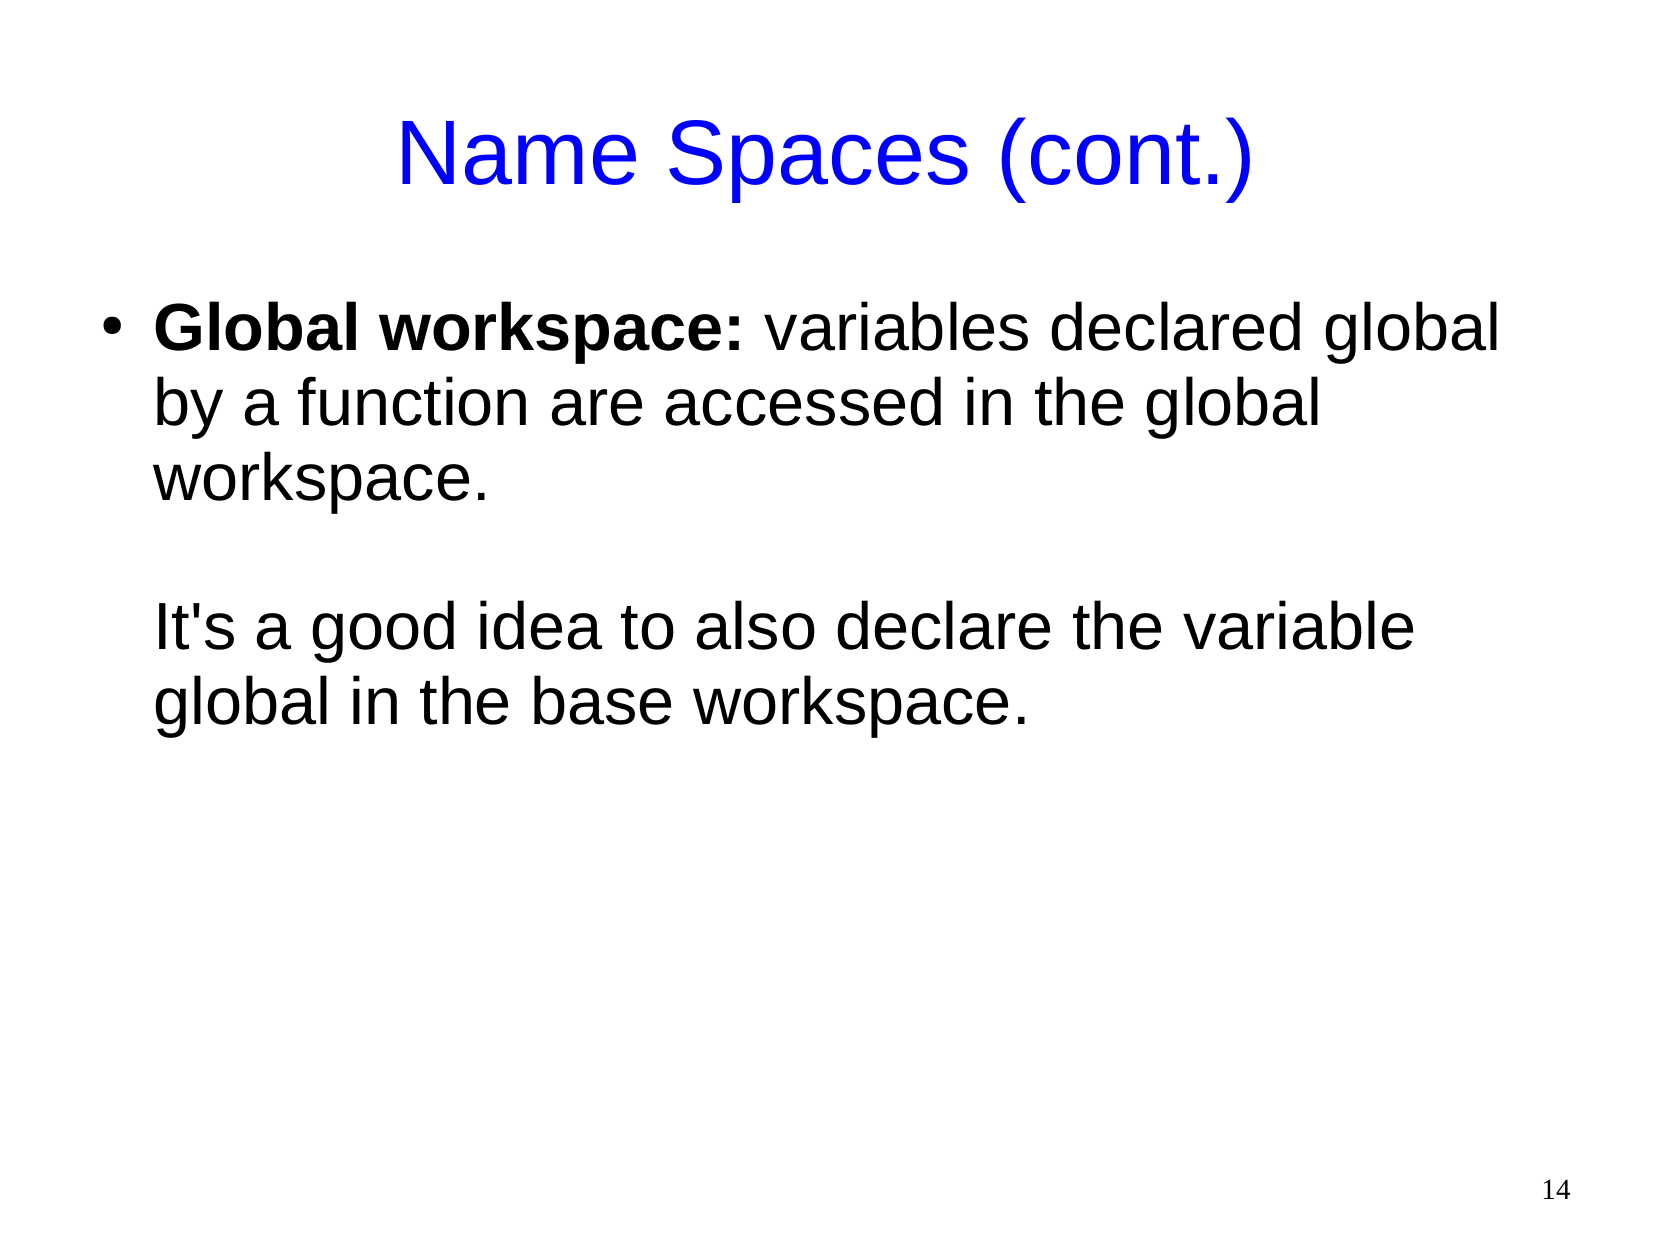

# Name Spaces (cont.)
Global workspace: variables declared global by a function are accessed in the global workspace.
It's a good idea to also declare the variable global in the base workspace.
14